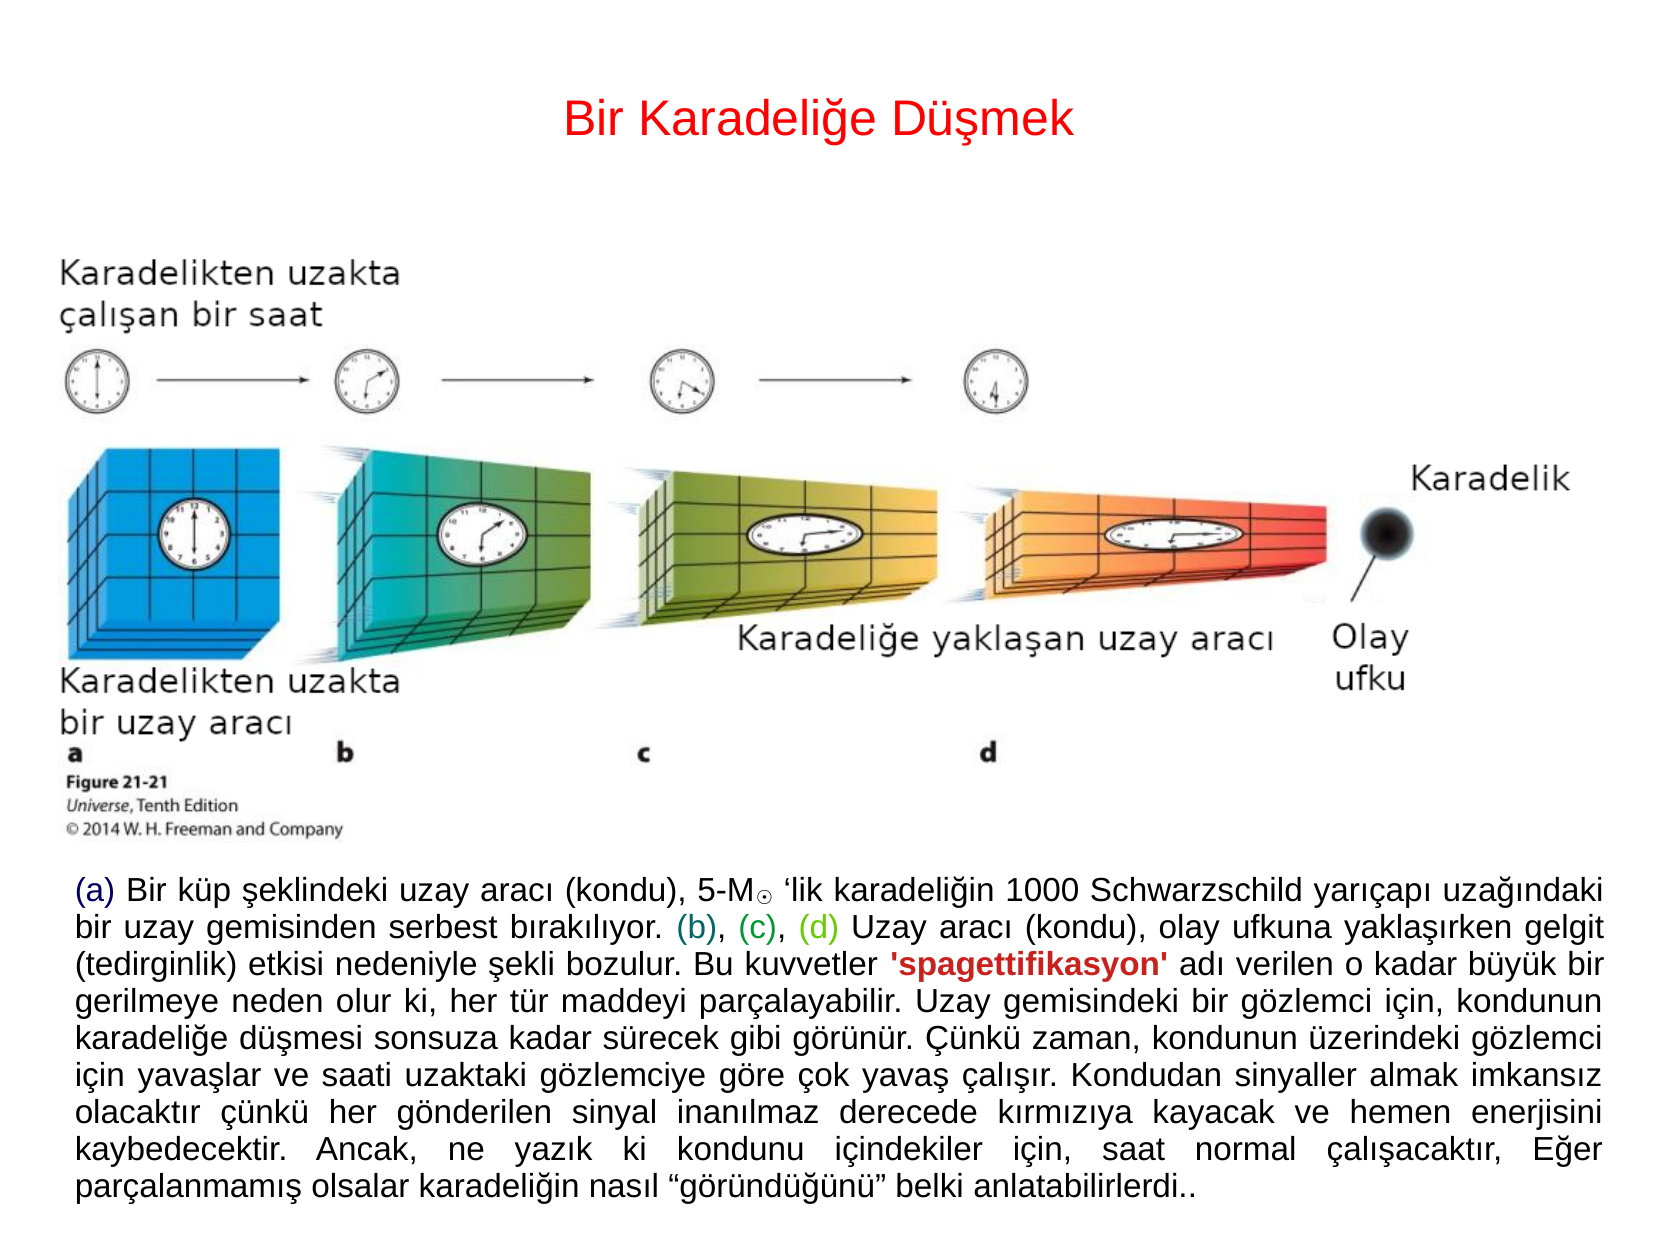

Bir Karadeliğe Düşmek
(a) Bir küp şeklindeki uzay aracı (kondu), 5-M☉ ‘lik karadeliğin 1000 Schwarzschild yarıçapı uzağındaki bir uzay gemisinden serbest bırakılıyor. (b), (c), (d) Uzay aracı (kondu), olay ufkuna yaklaşırken gelgit (tedirginlik) etkisi nedeniyle şekli bozulur. Bu kuvvetler 'spagettifikasyon' adı verilen o kadar büyük bir gerilmeye neden olur ki, her tür maddeyi parçalayabilir. Uzay gemisindeki bir gözlemci için, kondunun karadeliğe düşmesi sonsuza kadar sürecek gibi görünür. Çünkü zaman, kondunun üzerindeki gözlemci için yavaşlar ve saati uzaktaki gözlemciye göre çok yavaş çalışır. Kondudan sinyaller almak imkansız olacaktır çünkü her gönderilen sinyal inanılmaz derecede kırmızıya kayacak ve hemen enerjisini kaybedecektir. Ancak, ne yazık ki kondunu içindekiler için, saat normal çalışacaktır, Eğer parçalanmamış olsalar karadeliğin nasıl “göründüğünü” belki anlatabilirlerdi..